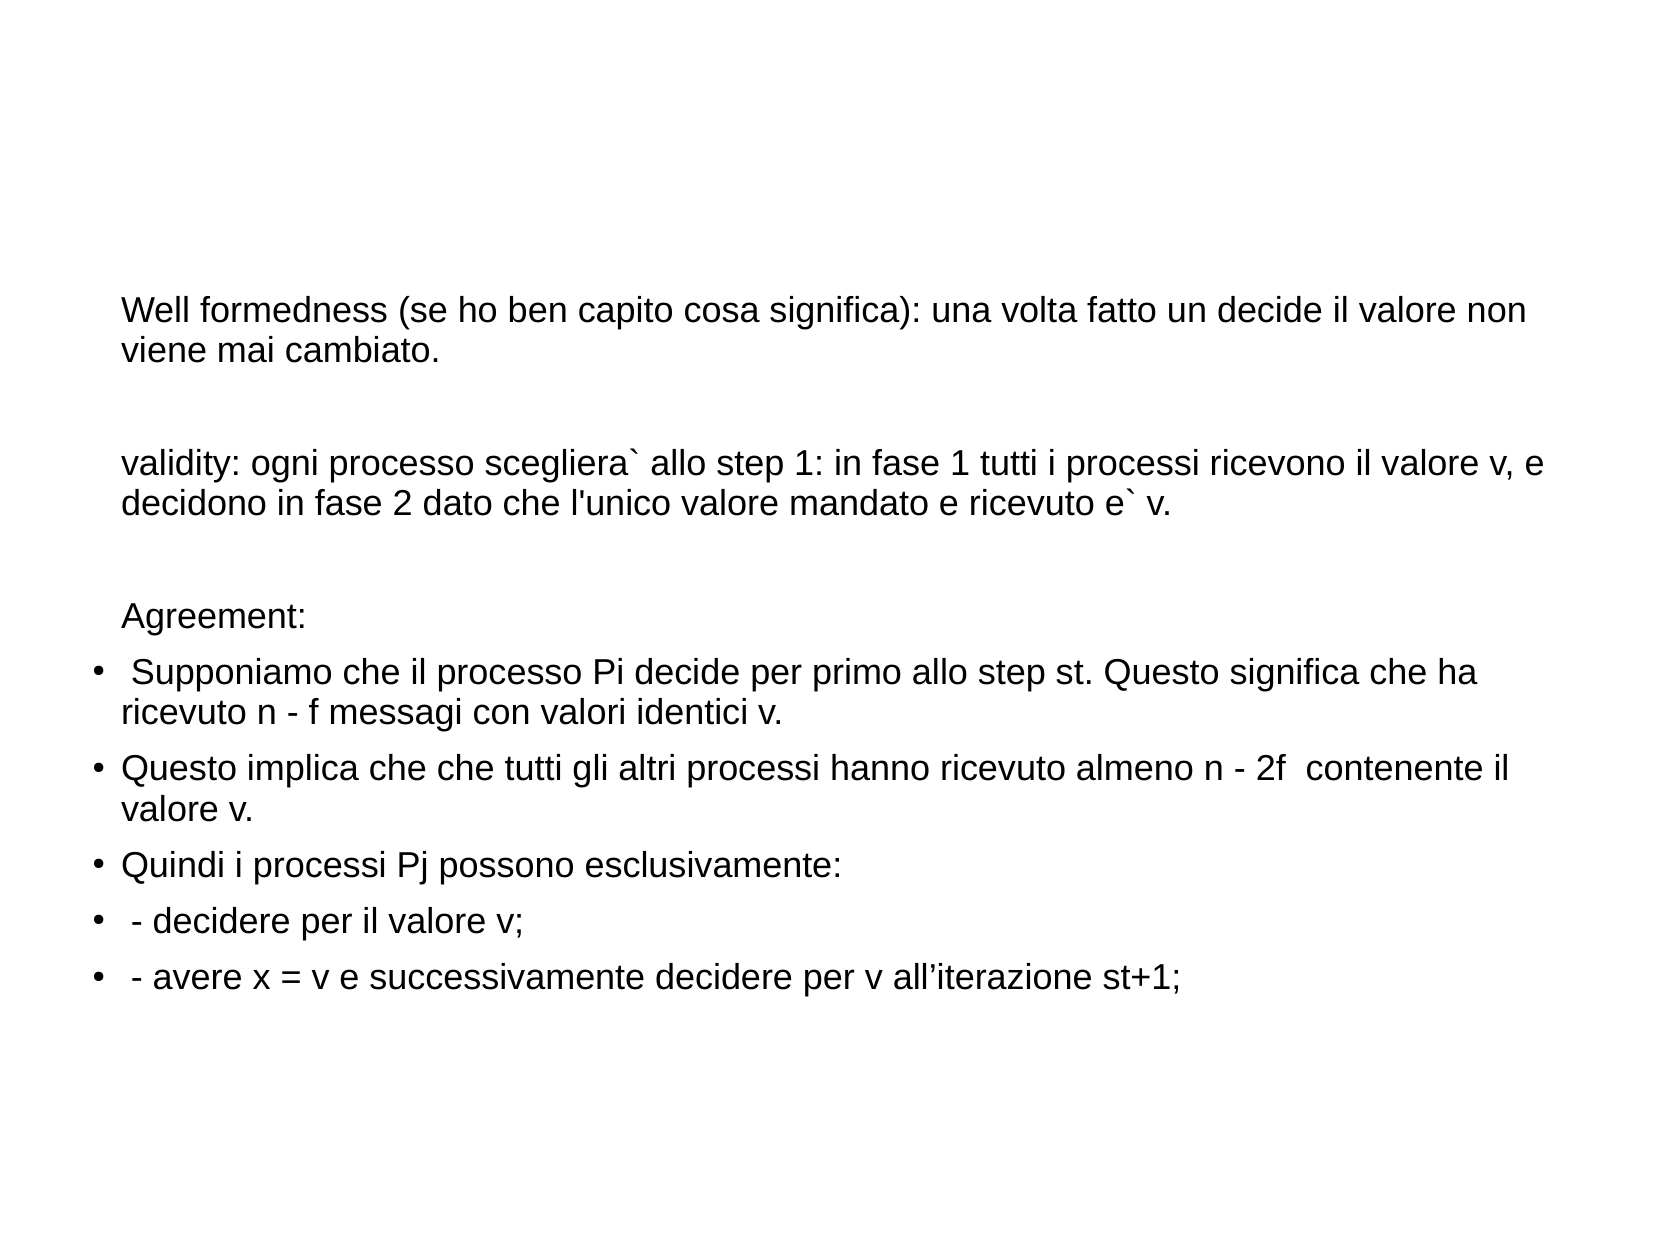

#
Well formedness (se ho ben capito cosa significa): una volta fatto un decide il valore non viene mai cambiato.
validity: ogni processo scegliera` allo step 1: in fase 1 tutti i processi ricevono il valore v, e decidono in fase 2 dato che l'unico valore mandato e ricevuto e` v.
Agreement:
 Supponiamo che il processo Pi decide per primo allo step st. Questo significa che ha ricevuto n - f messagi con valori identici v.
Questo implica che che tutti gli altri processi hanno ricevuto almeno n - 2f contenente il valore v.
Quindi i processi Pj possono esclusivamente:
 - decidere per il valore v;
 - avere x = v e successivamente decidere per v all’iterazione st+1;